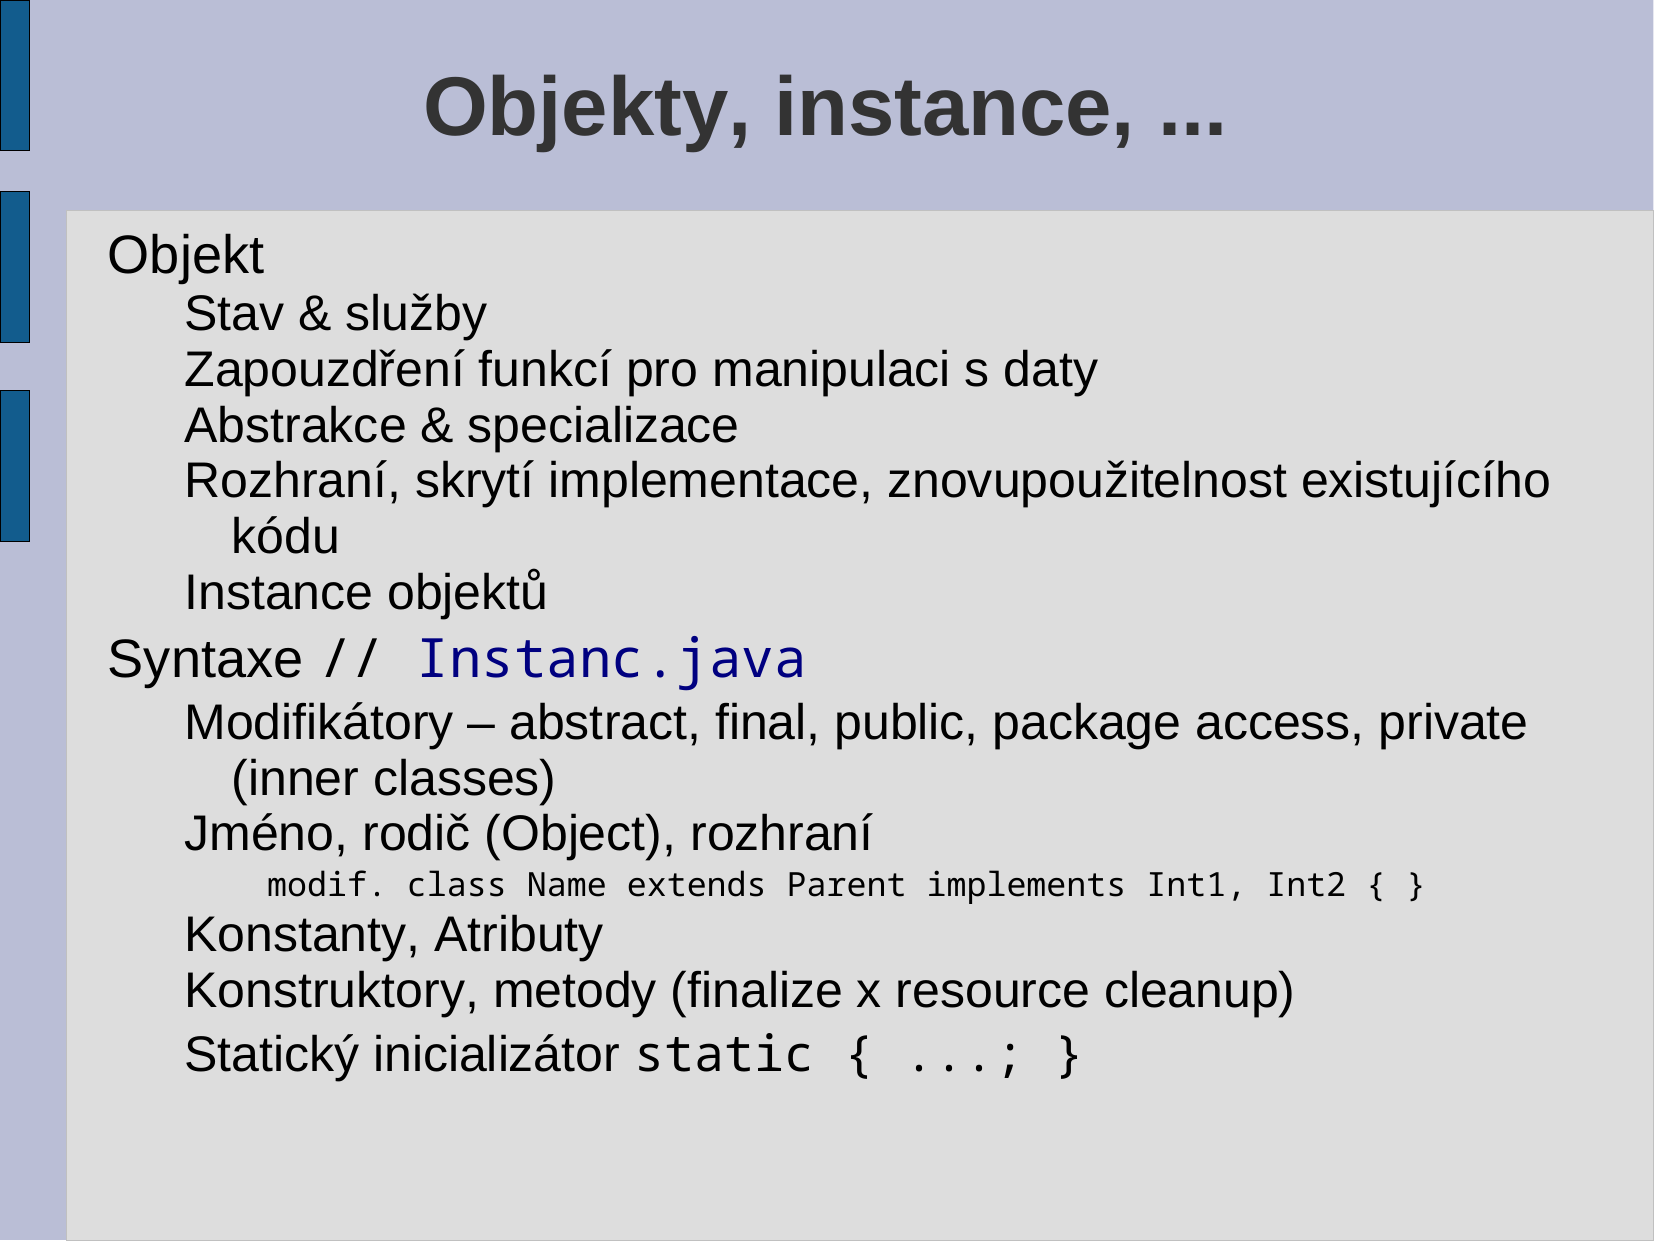

# Objekty, instance, ...
Objekt
Stav & služby
Zapouzdření funkcí pro manipulaci s daty
Abstrakce & specializace
Rozhraní, skrytí implementace, znovupoužitelnost existujícího kódu
Instance objektů
Syntaxe // Instanc.java
Modifikátory – abstract, final, public, package access, private (inner classes)
Jméno, rodič (Object), rozhraní
modif. class Name extends Parent implements Int1, Int2 { }
Konstanty, Atributy
Konstruktory, metody (finalize x resource cleanup)
Statický inicializátor static { ...; }